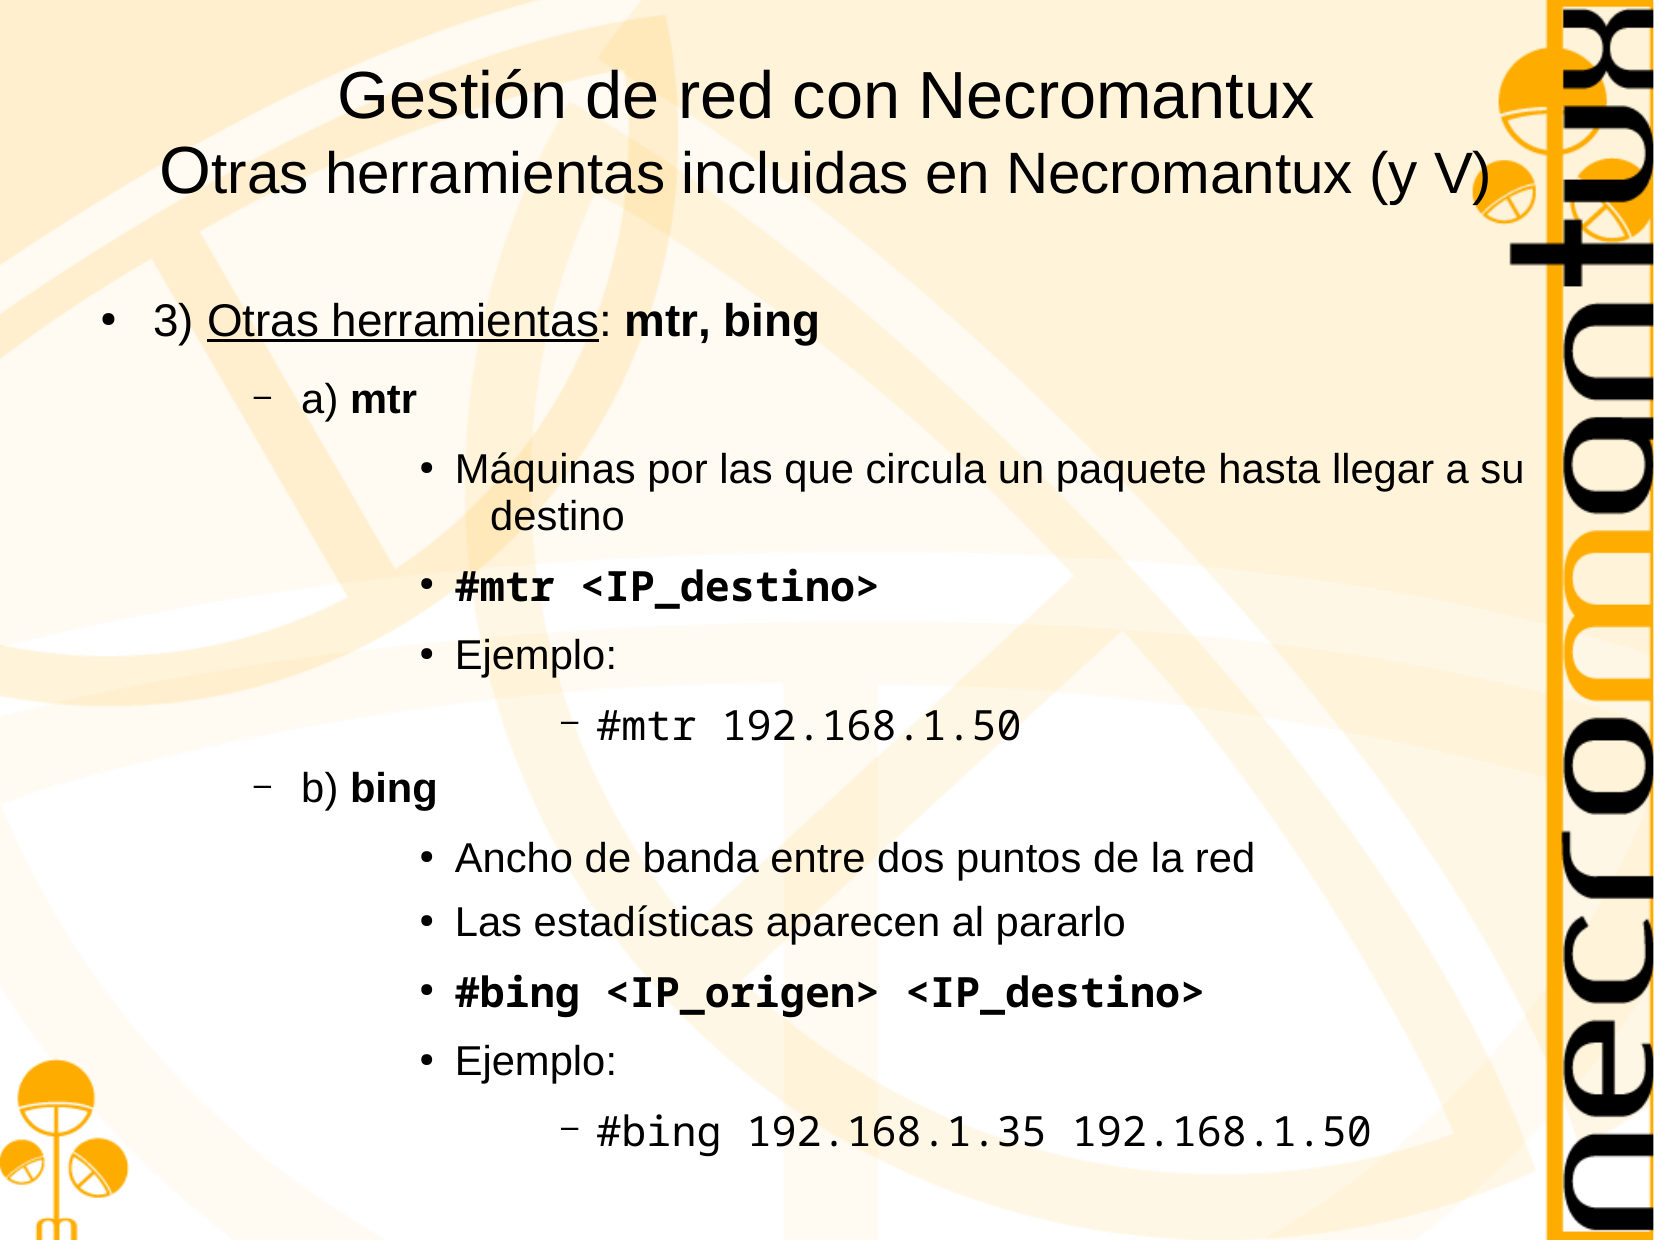

# Gestión de red con Necromantux Otras herramientas incluidas en Necromantux (y V)
3) Otras herramientas: mtr, bing
a) mtr
Máquinas por las que circula un paquete hasta llegar a su destino
#mtr <IP_destino>
Ejemplo:
#mtr 192.168.1.50
b) bing
Ancho de banda entre dos puntos de la red
Las estadísticas aparecen al pararlo
#bing <IP_origen> <IP_destino>
Ejemplo:
#bing 192.168.1.35 192.168.1.50